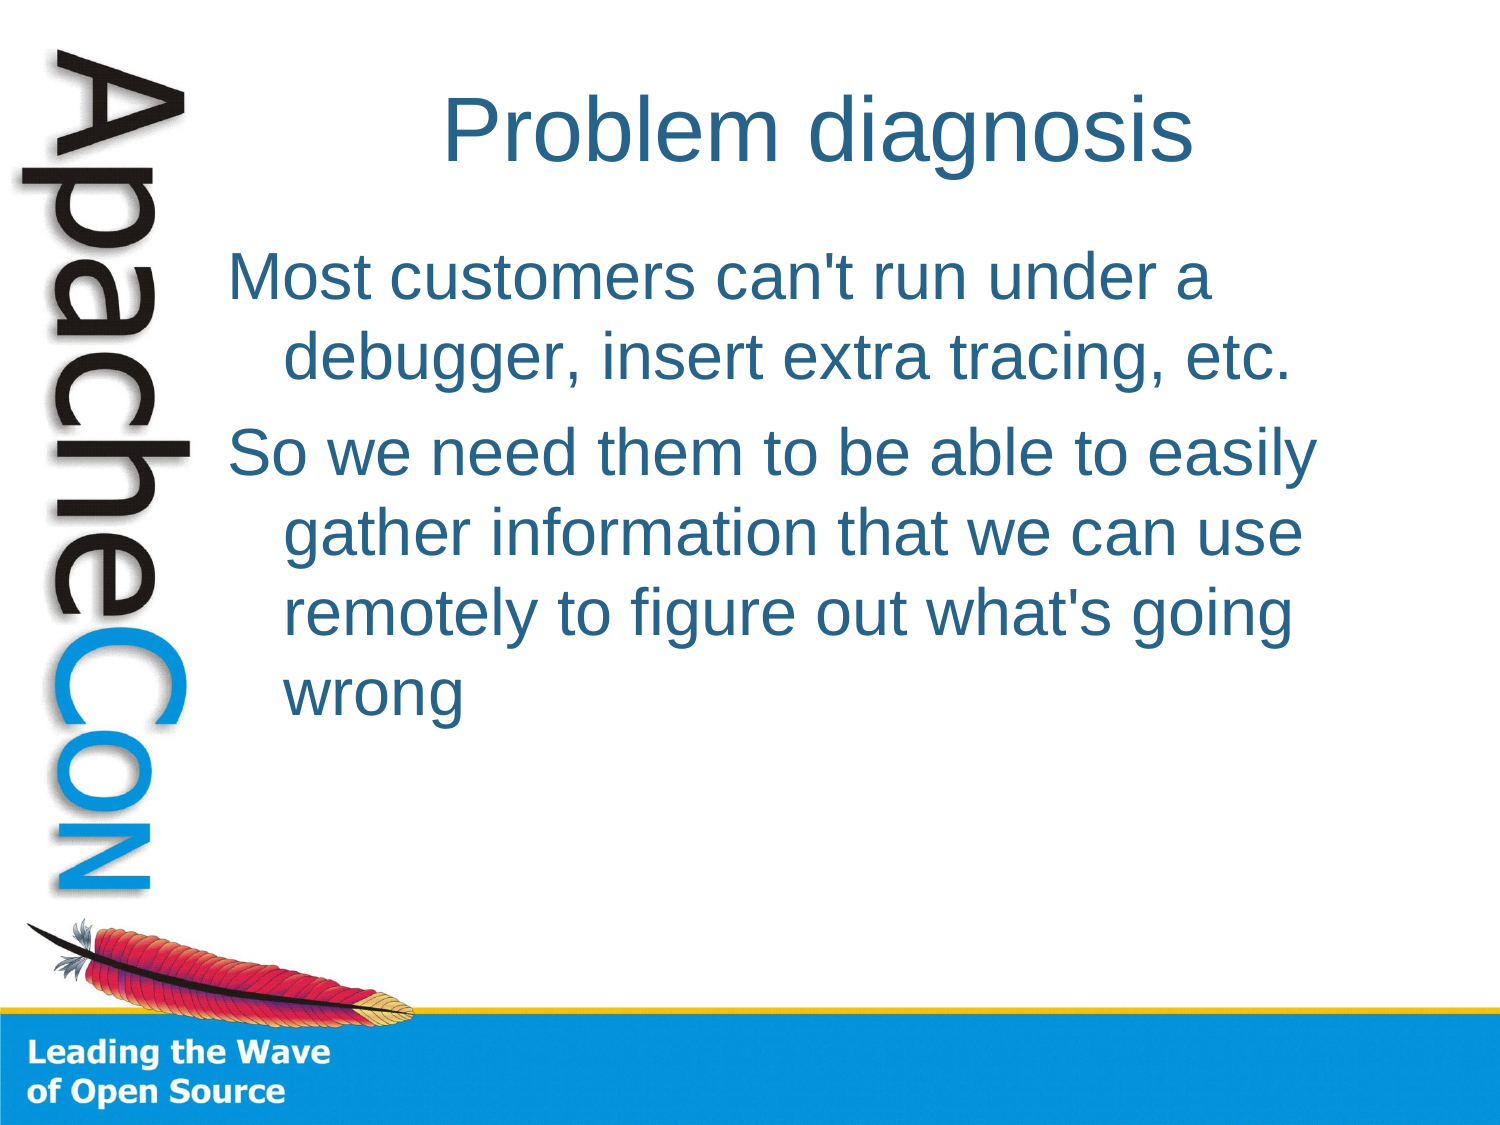

# Problem diagnosis
Most customers can't run under a debugger, insert extra tracing, etc.
So we need them to be able to easily gather information that we can use remotely to figure out what's going wrong